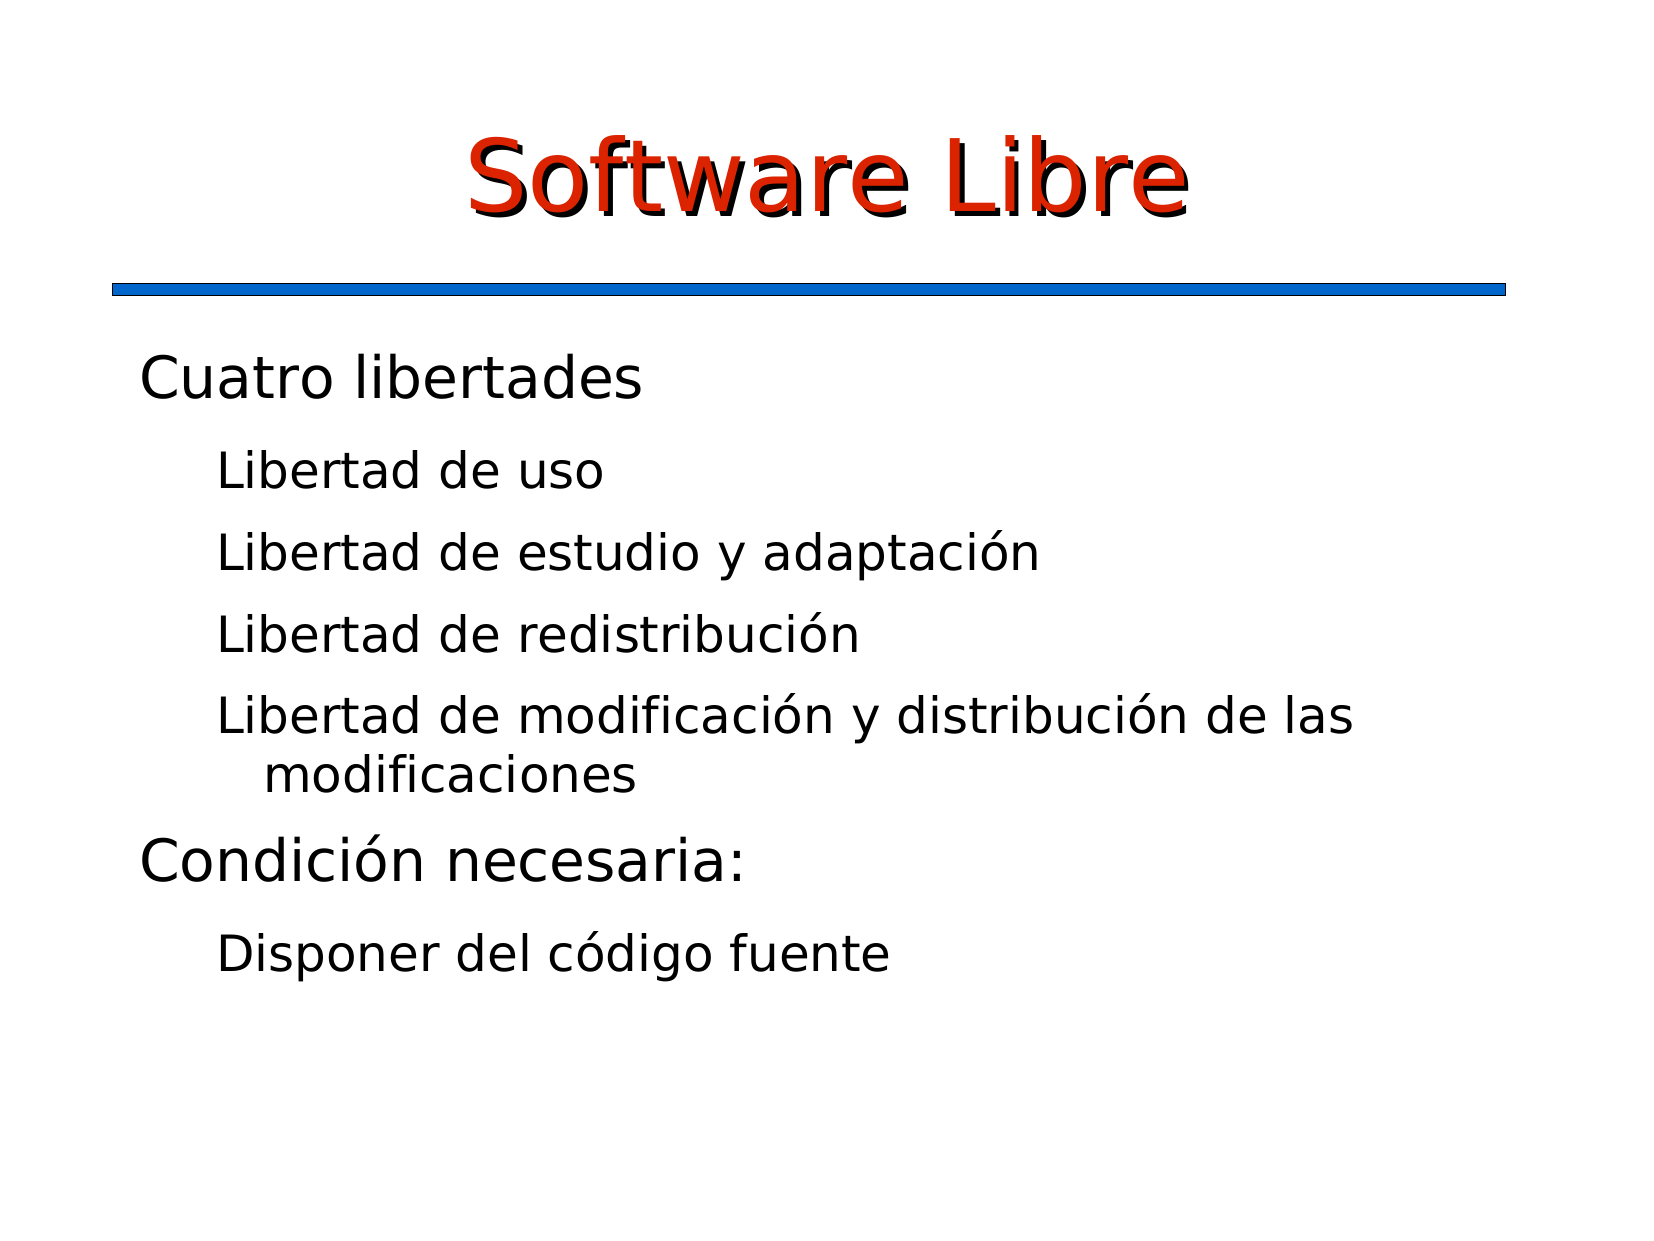

# Software Libre
Cuatro libertades
Libertad de uso
Libertad de estudio y adaptación
Libertad de redistribución
Libertad de modificación y distribución de las modificaciones
Condición necesaria:
Disponer del código fuente